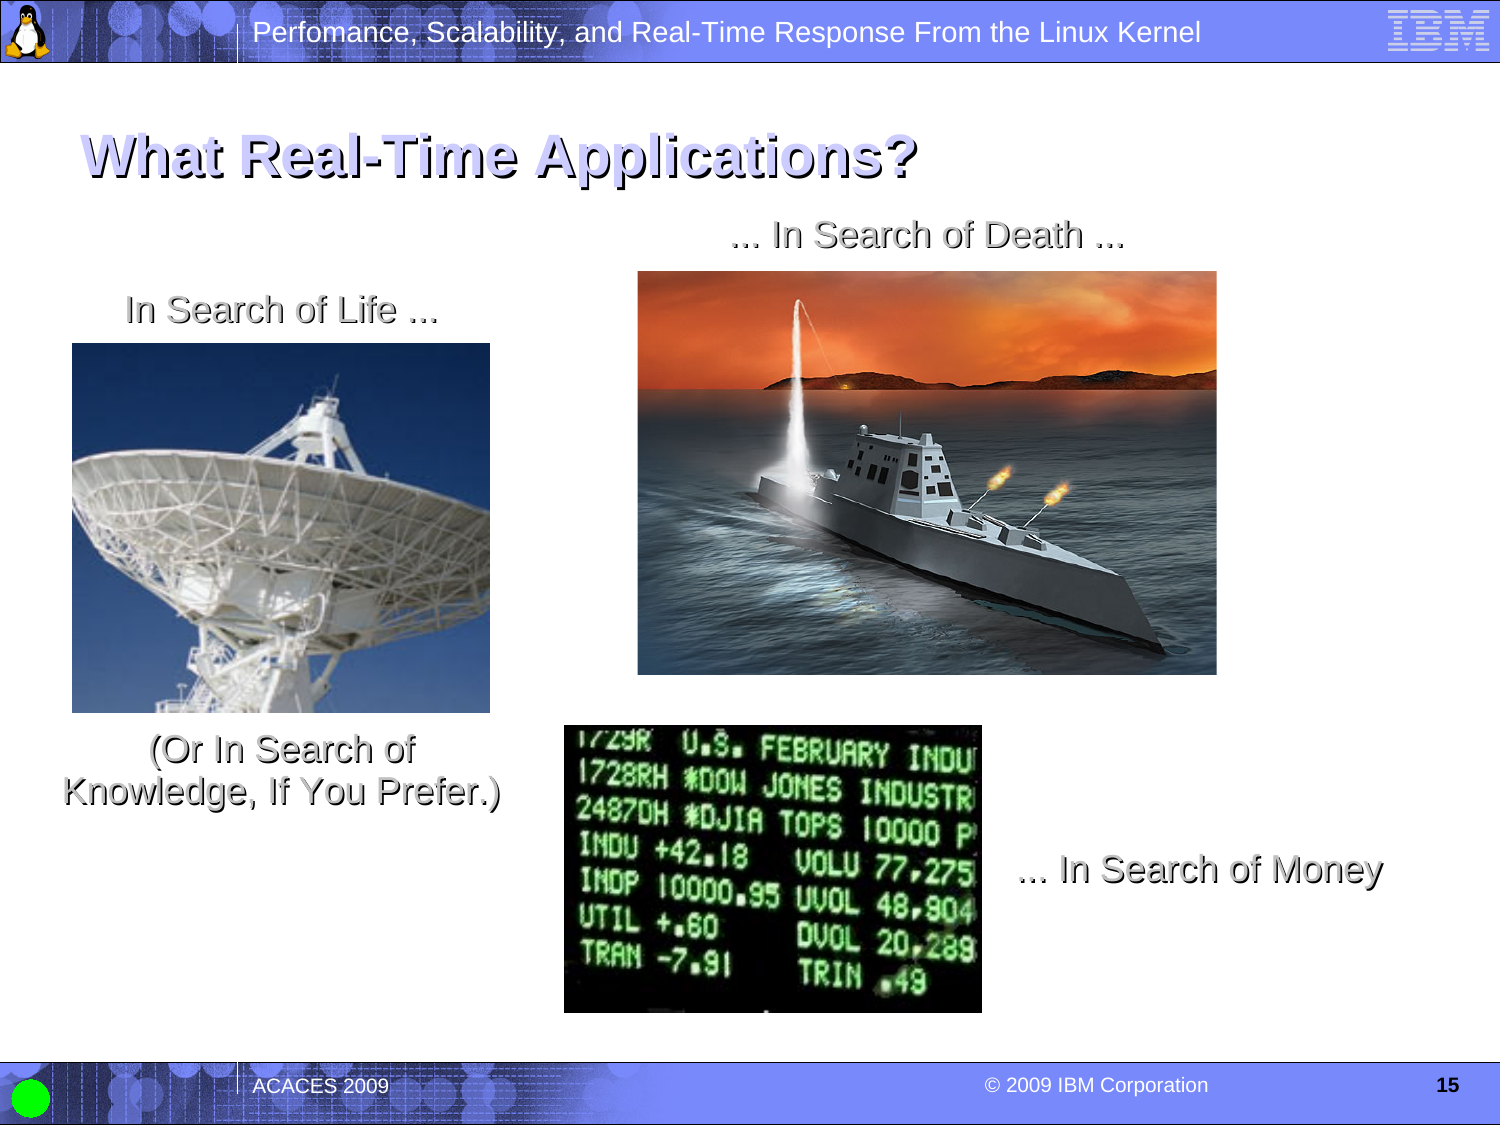

# What Real-Time Applications?
... In Search of Death ...
In Search of Life ...
(Or In Search of Knowledge, If You Prefer.)
... In Search of Money
15